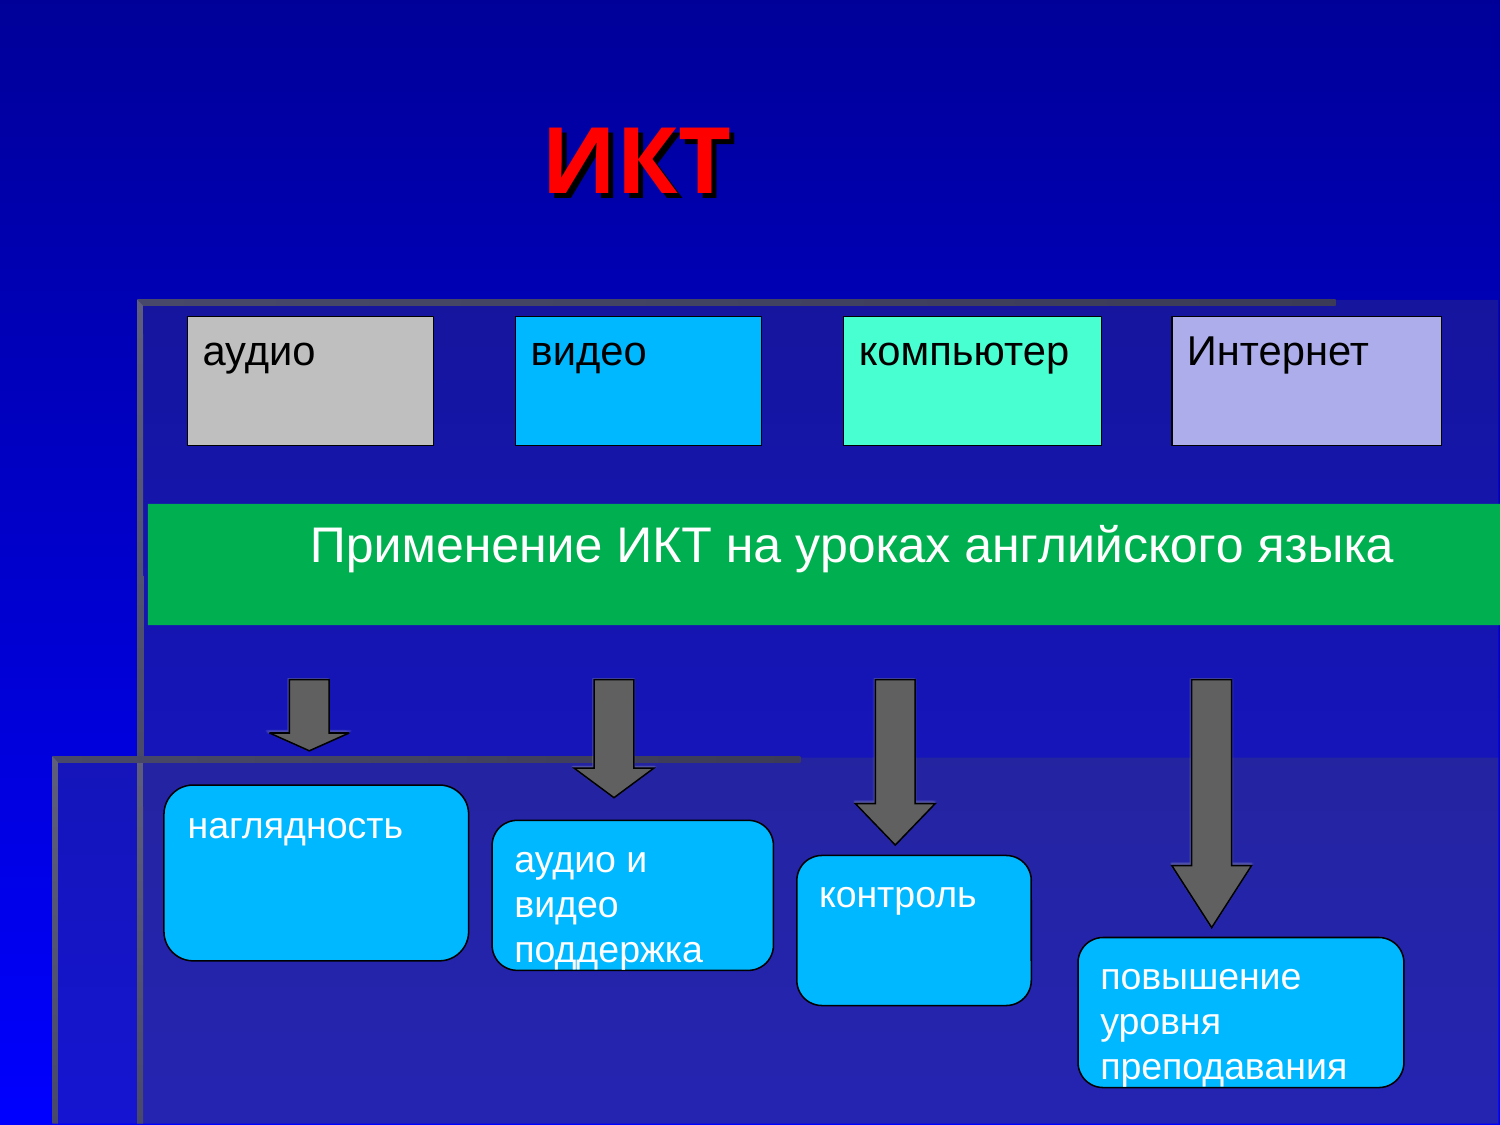

# ИКТ
аудио
видео
компьютер
Интернет
 Применение ИКТ на уроках английского языка
наглядность
аудио и видео поддержка
контроль
повышение уровня преподавания